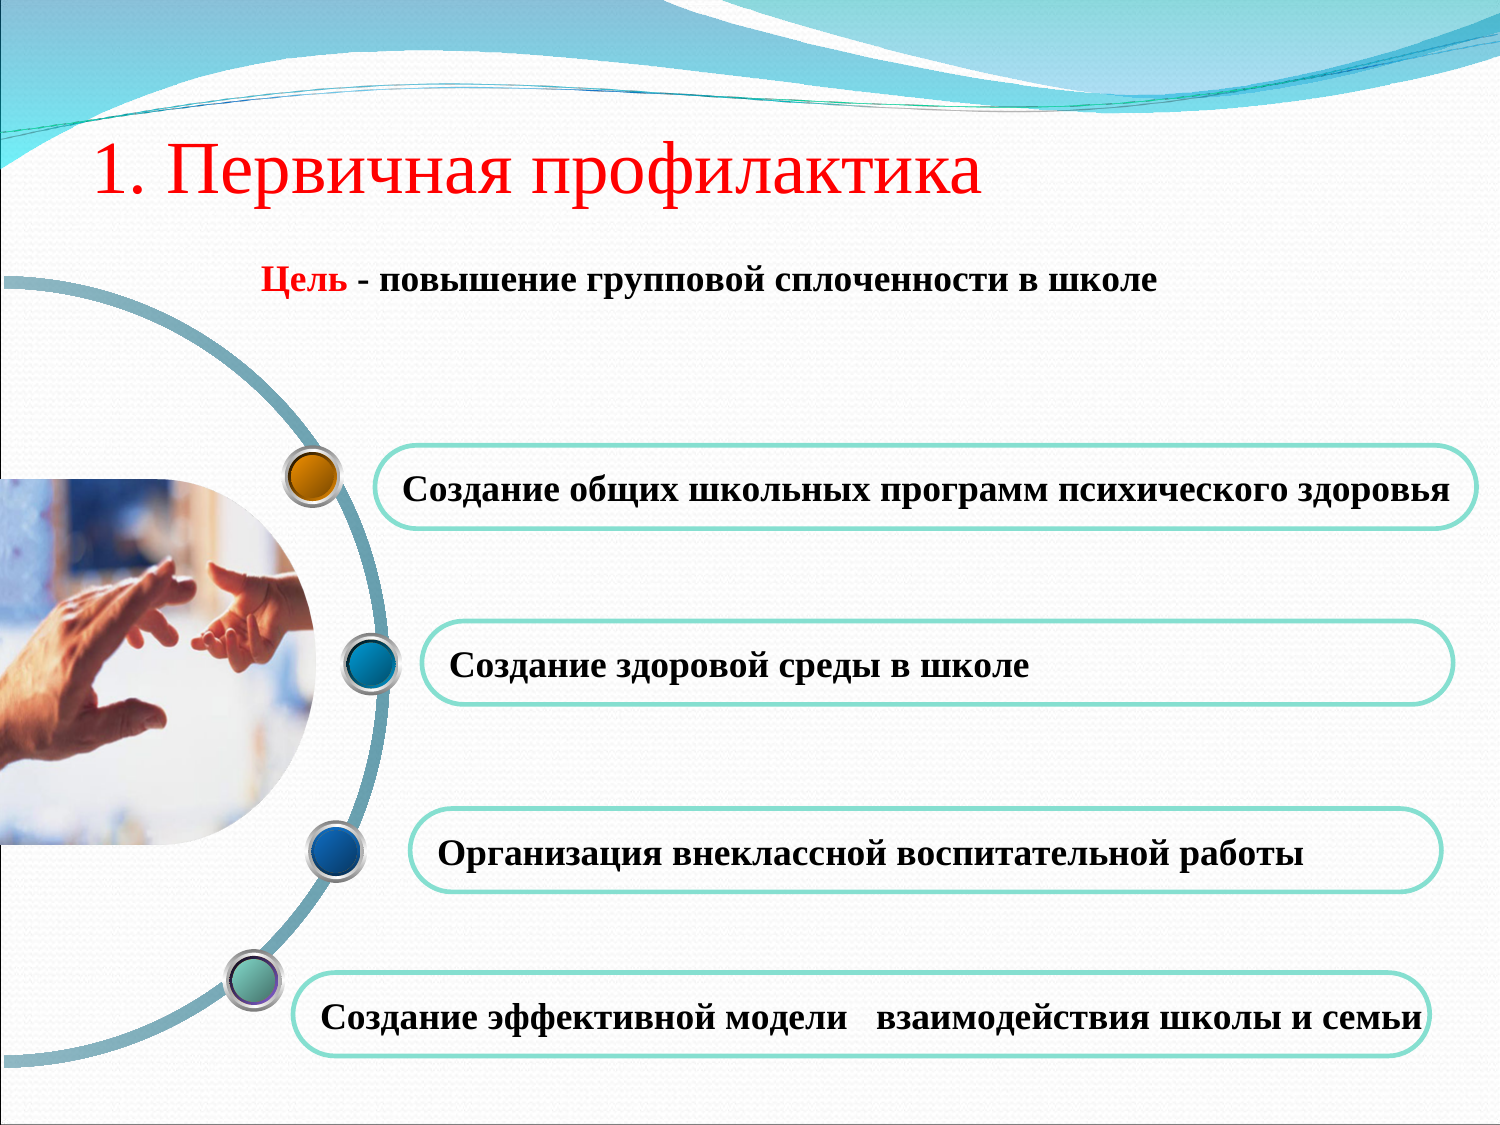

# 1. Первичная профилактика
Цель - повышение групповой сплоченности в школе
Создание общих школьных программ психического здоровья
 Content Title
Создание здоровой среды в школе
Организация внеклассной воспитательной работы
Создание эффективной модели взаимодействия школы и семьи